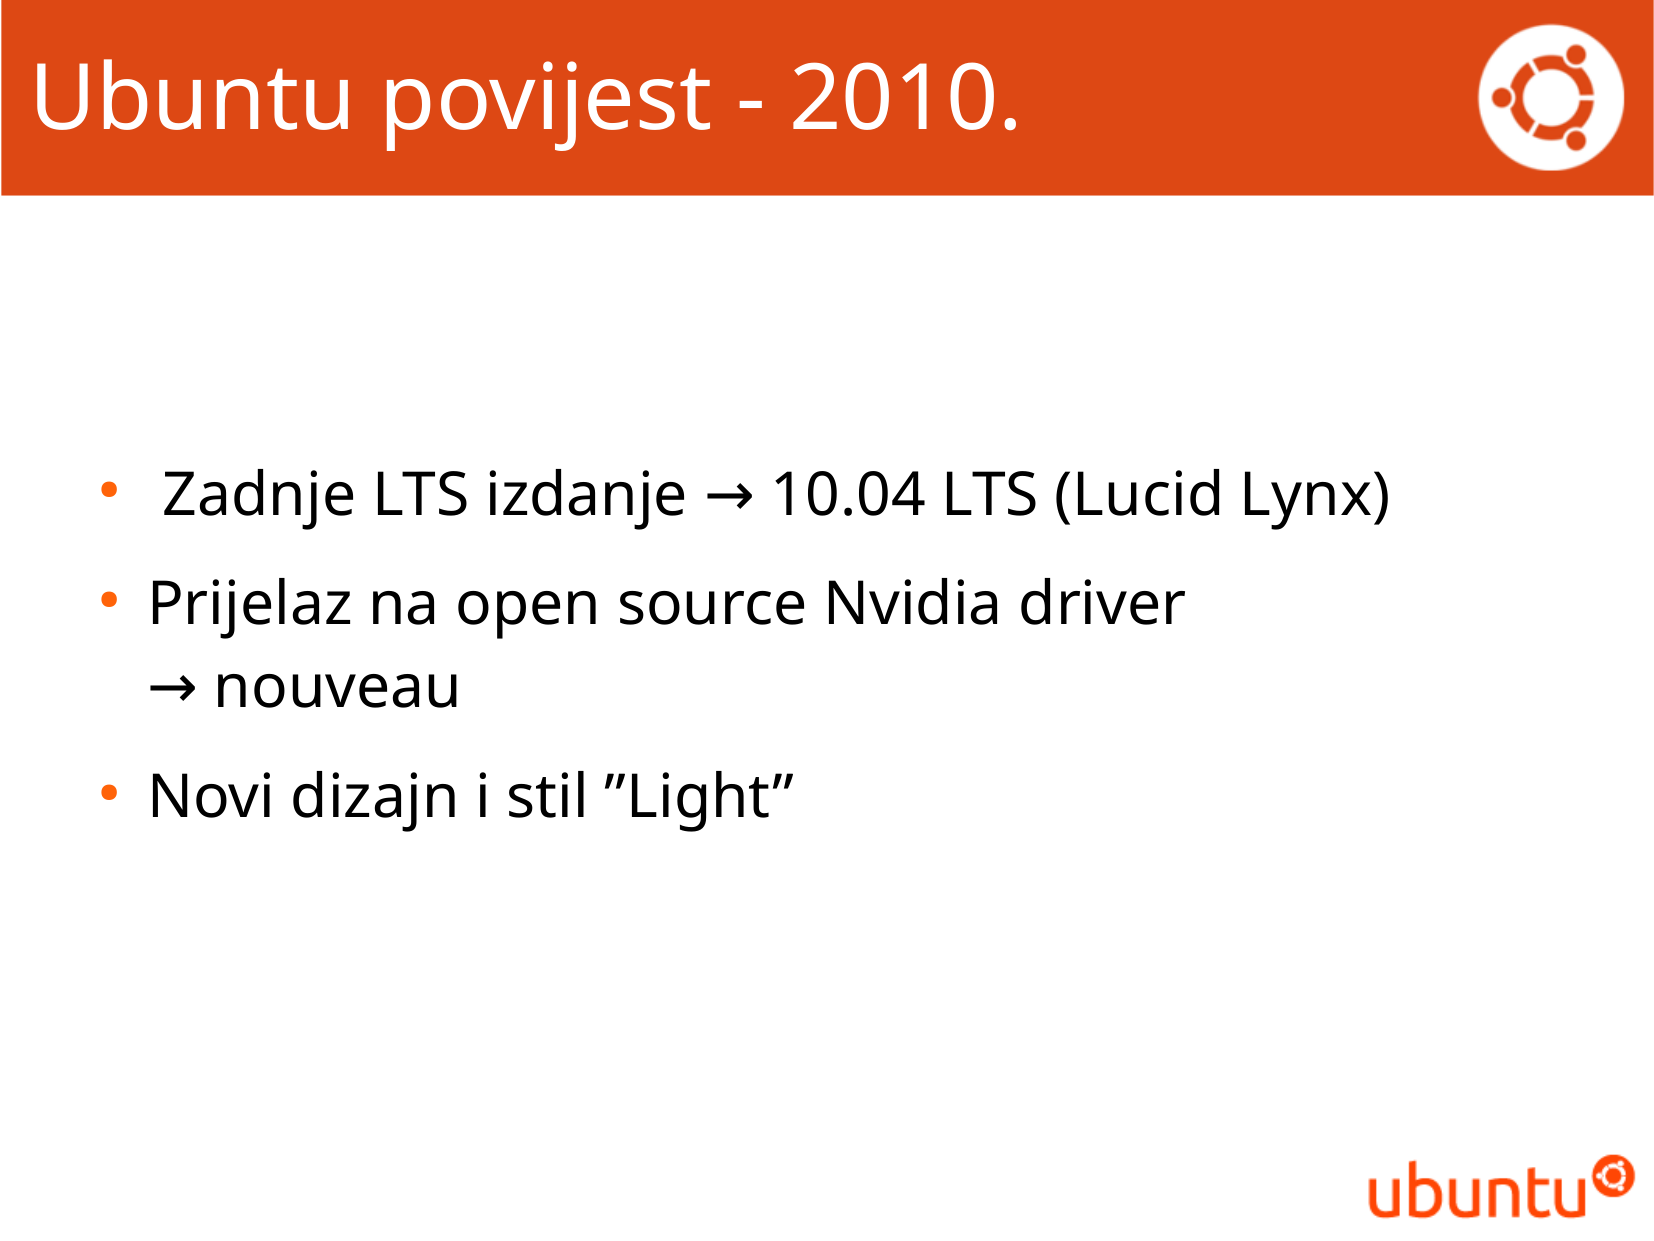

# Ubuntu povijest - 2010.
 Zadnje LTS izdanje → 10.04 LTS (Lucid Lynx)
Prijelaz na open source Nvidia driver
→ nouveau
Novi dizajn i stil ”Light”